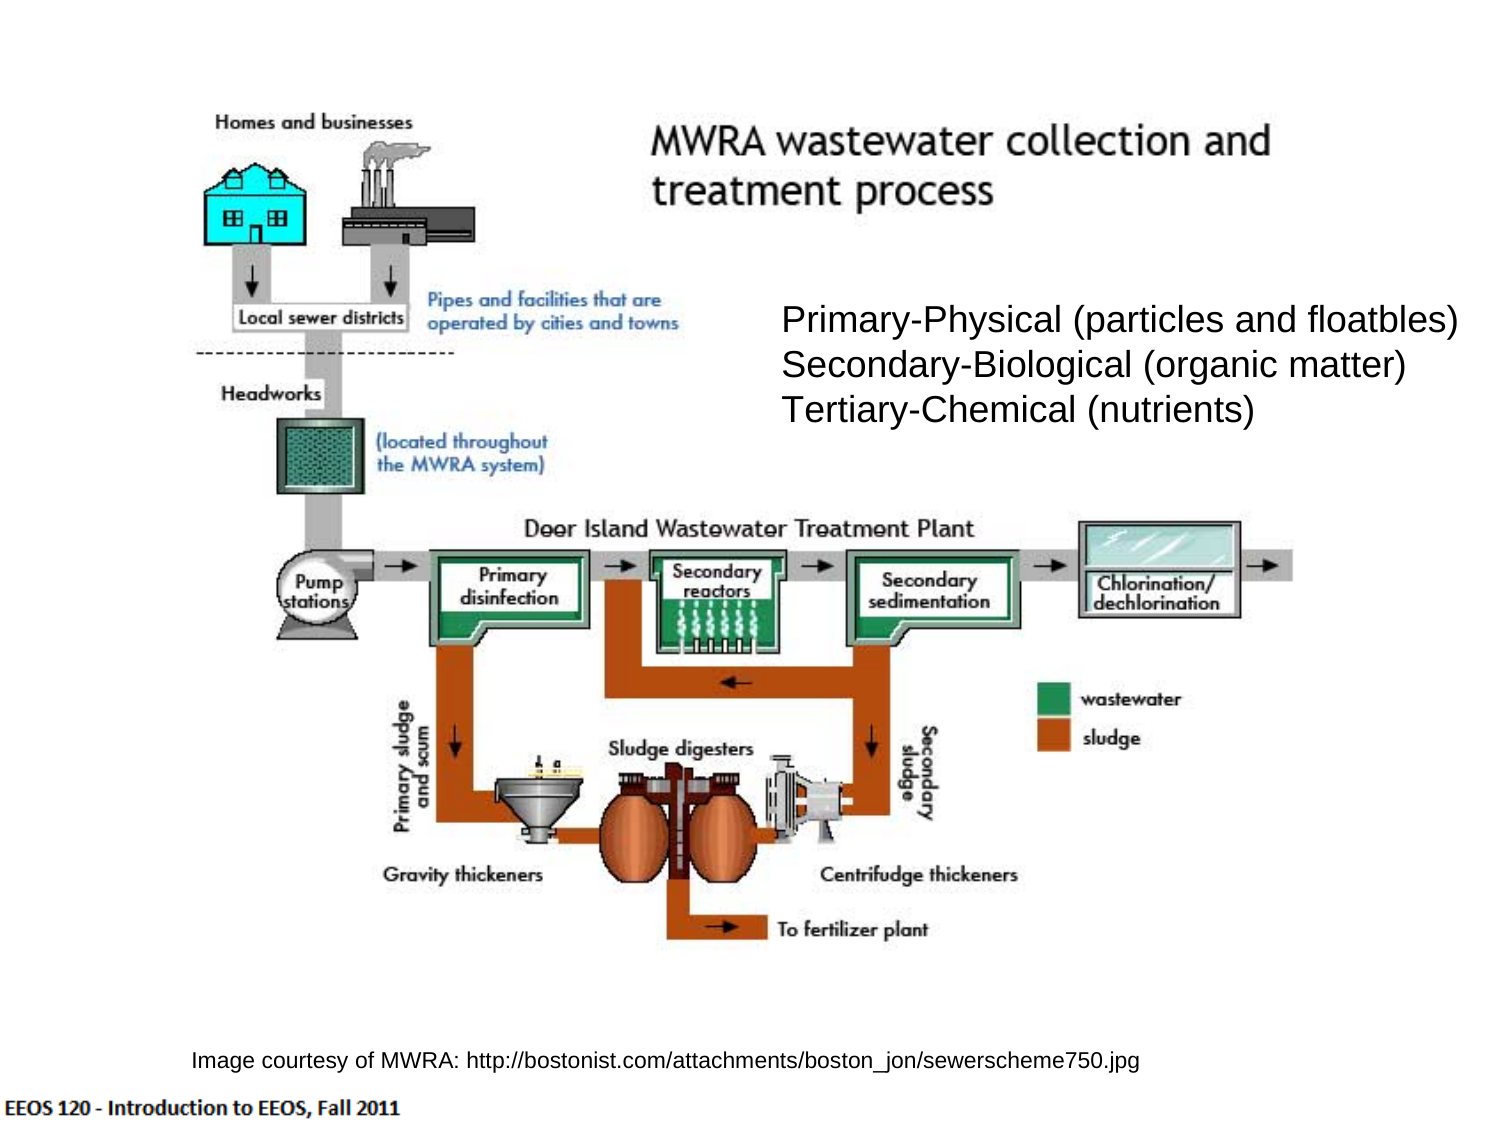

Primary-Physical (particles and floatbles)
Secondary-Biological (organic matter)
Tertiary-Chemical (nutrients)
Image courtesy of MWRA: http://bostonist.com/attachments/boston_jon/sewerscheme750.jpg